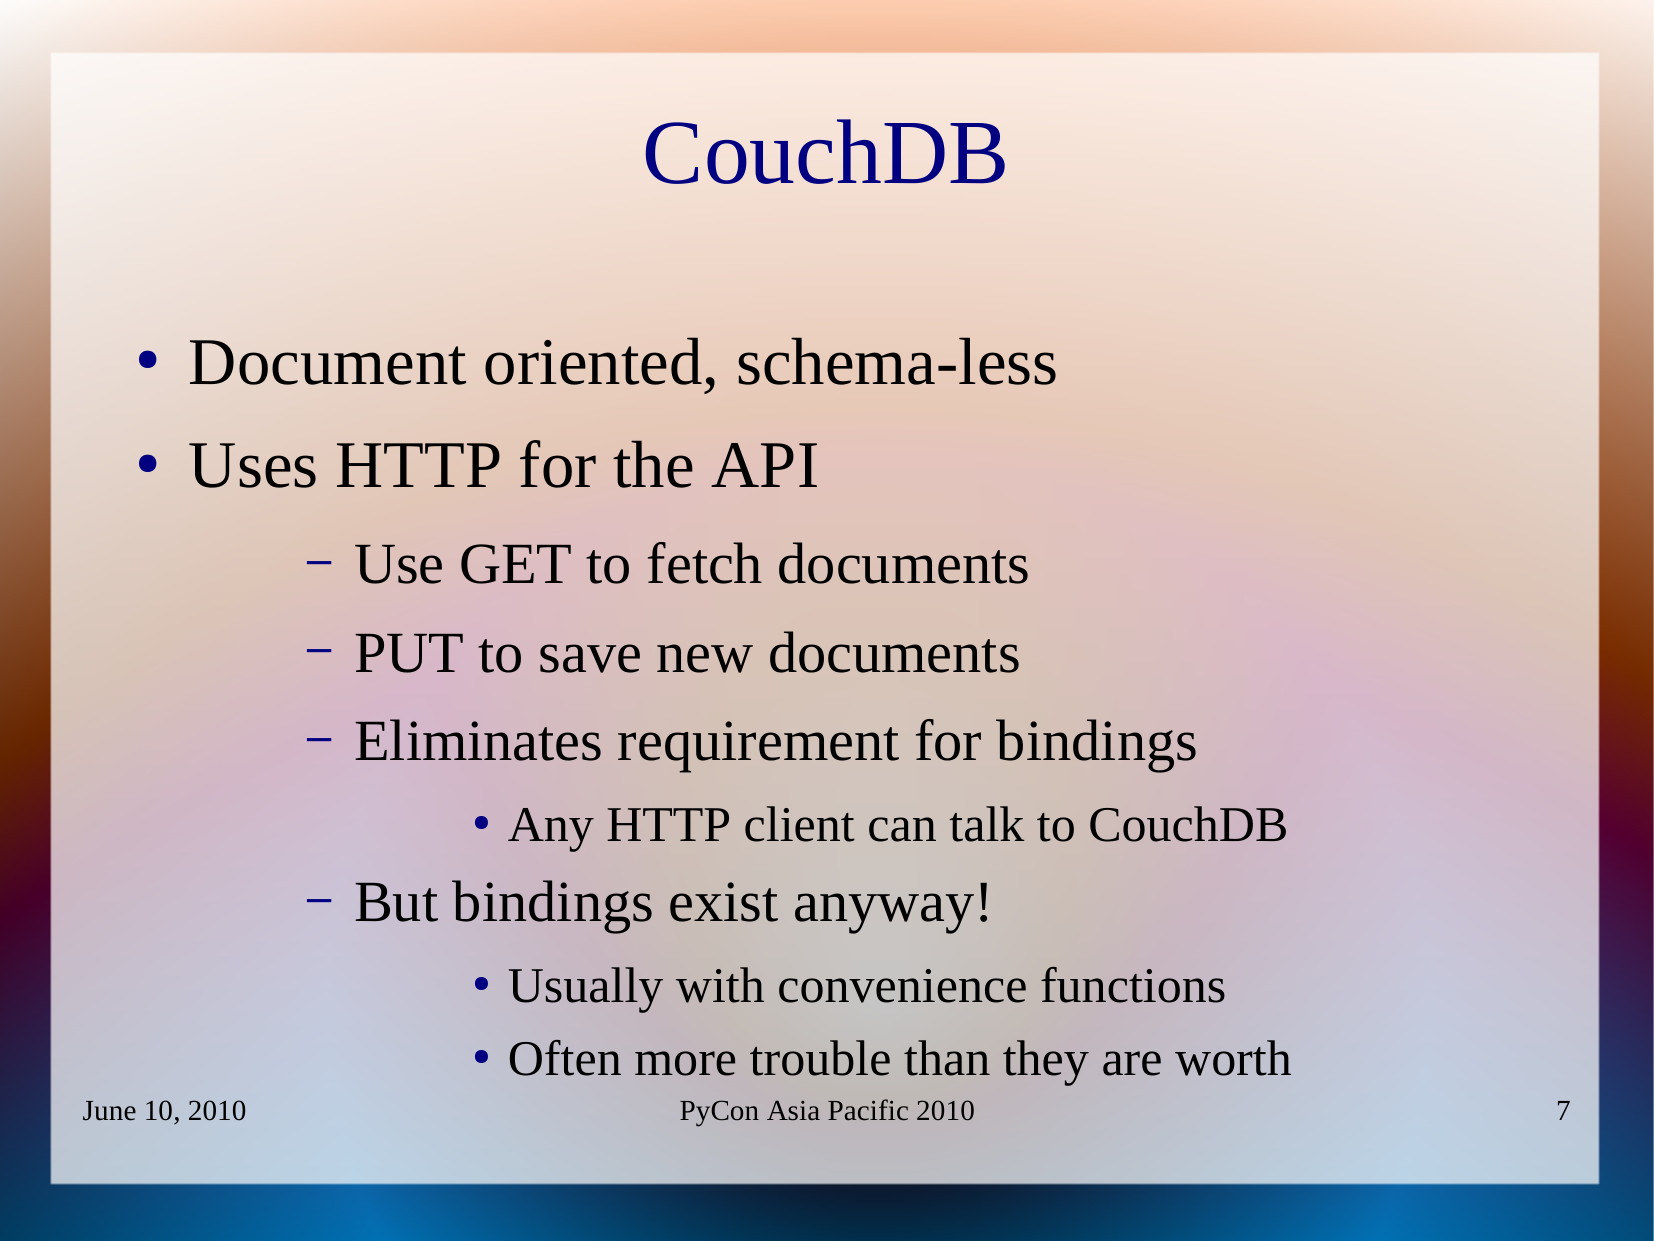

# CouchDB
Document oriented, schema-less
Uses HTTP for the API
Use GET to fetch documents
PUT to save new documents
Eliminates requirement for bindings
Any HTTP client can talk to CouchDB
But bindings exist anyway!
Usually with convenience functions
Often more trouble than they are worth
June 10, 2010
PyCon Asia Pacific 2010
7